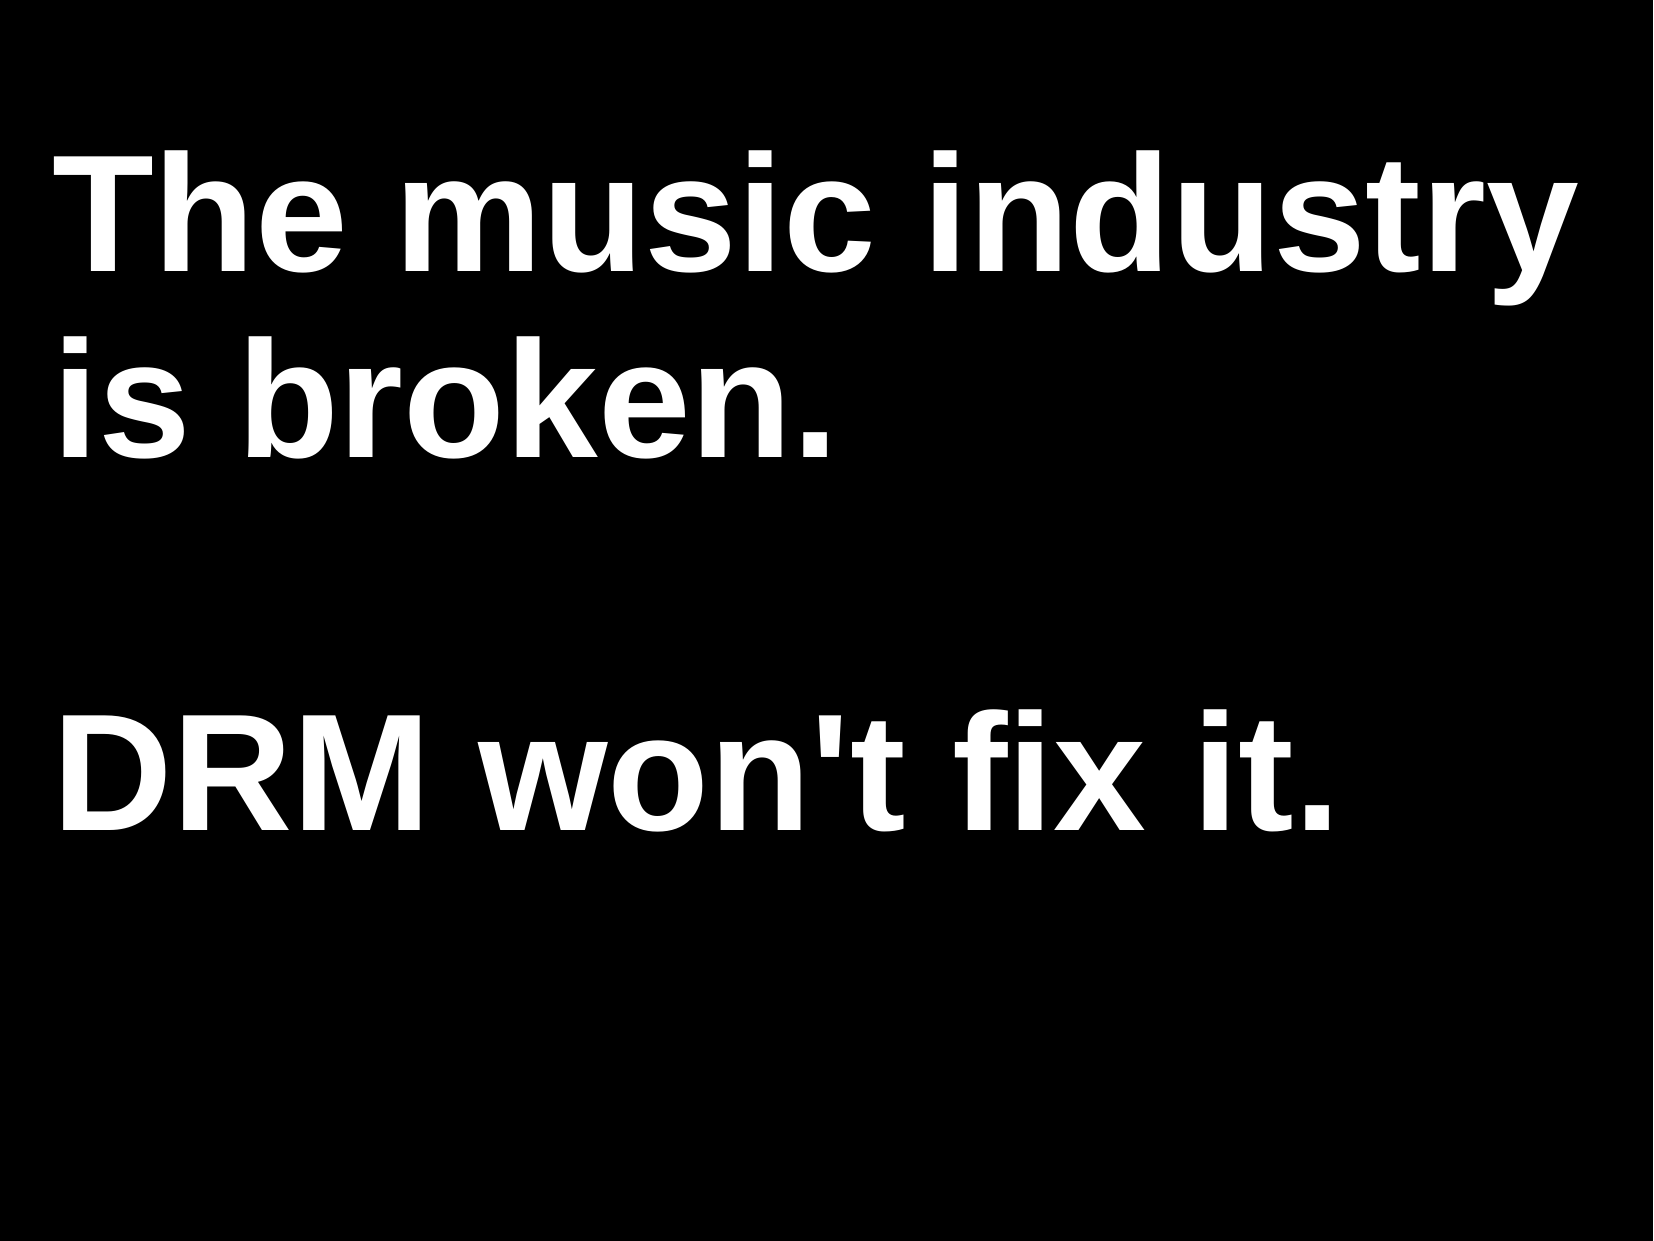

The music industry is broken.
DRM won't fix it.